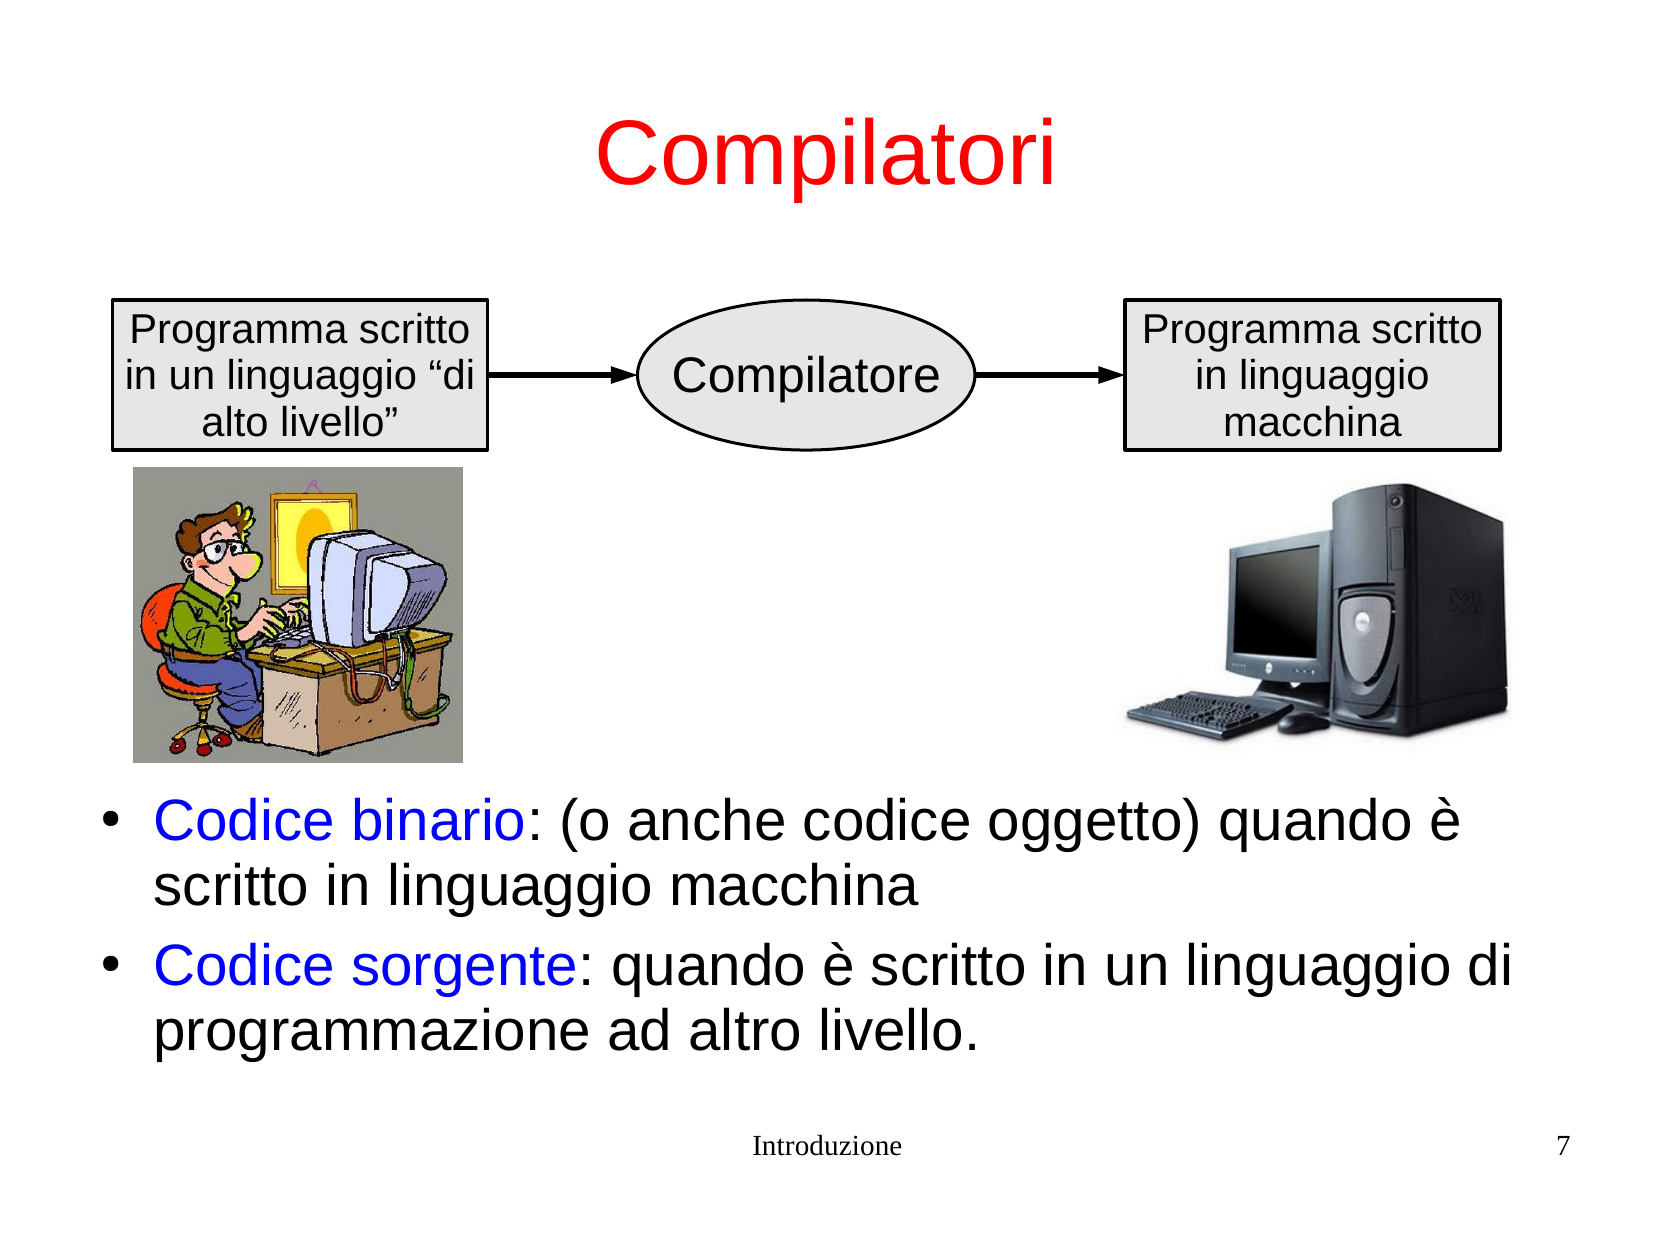

# Compilatori
Programma scritto in un linguaggio “di alto livello”
Compilatore
Programma scritto in linguaggio macchina
Codice binario: (o anche codice oggetto) quando è scritto in linguaggio macchina
Codice sorgente: quando è scritto in un linguaggio di programmazione ad altro livello.
Introduzione
7